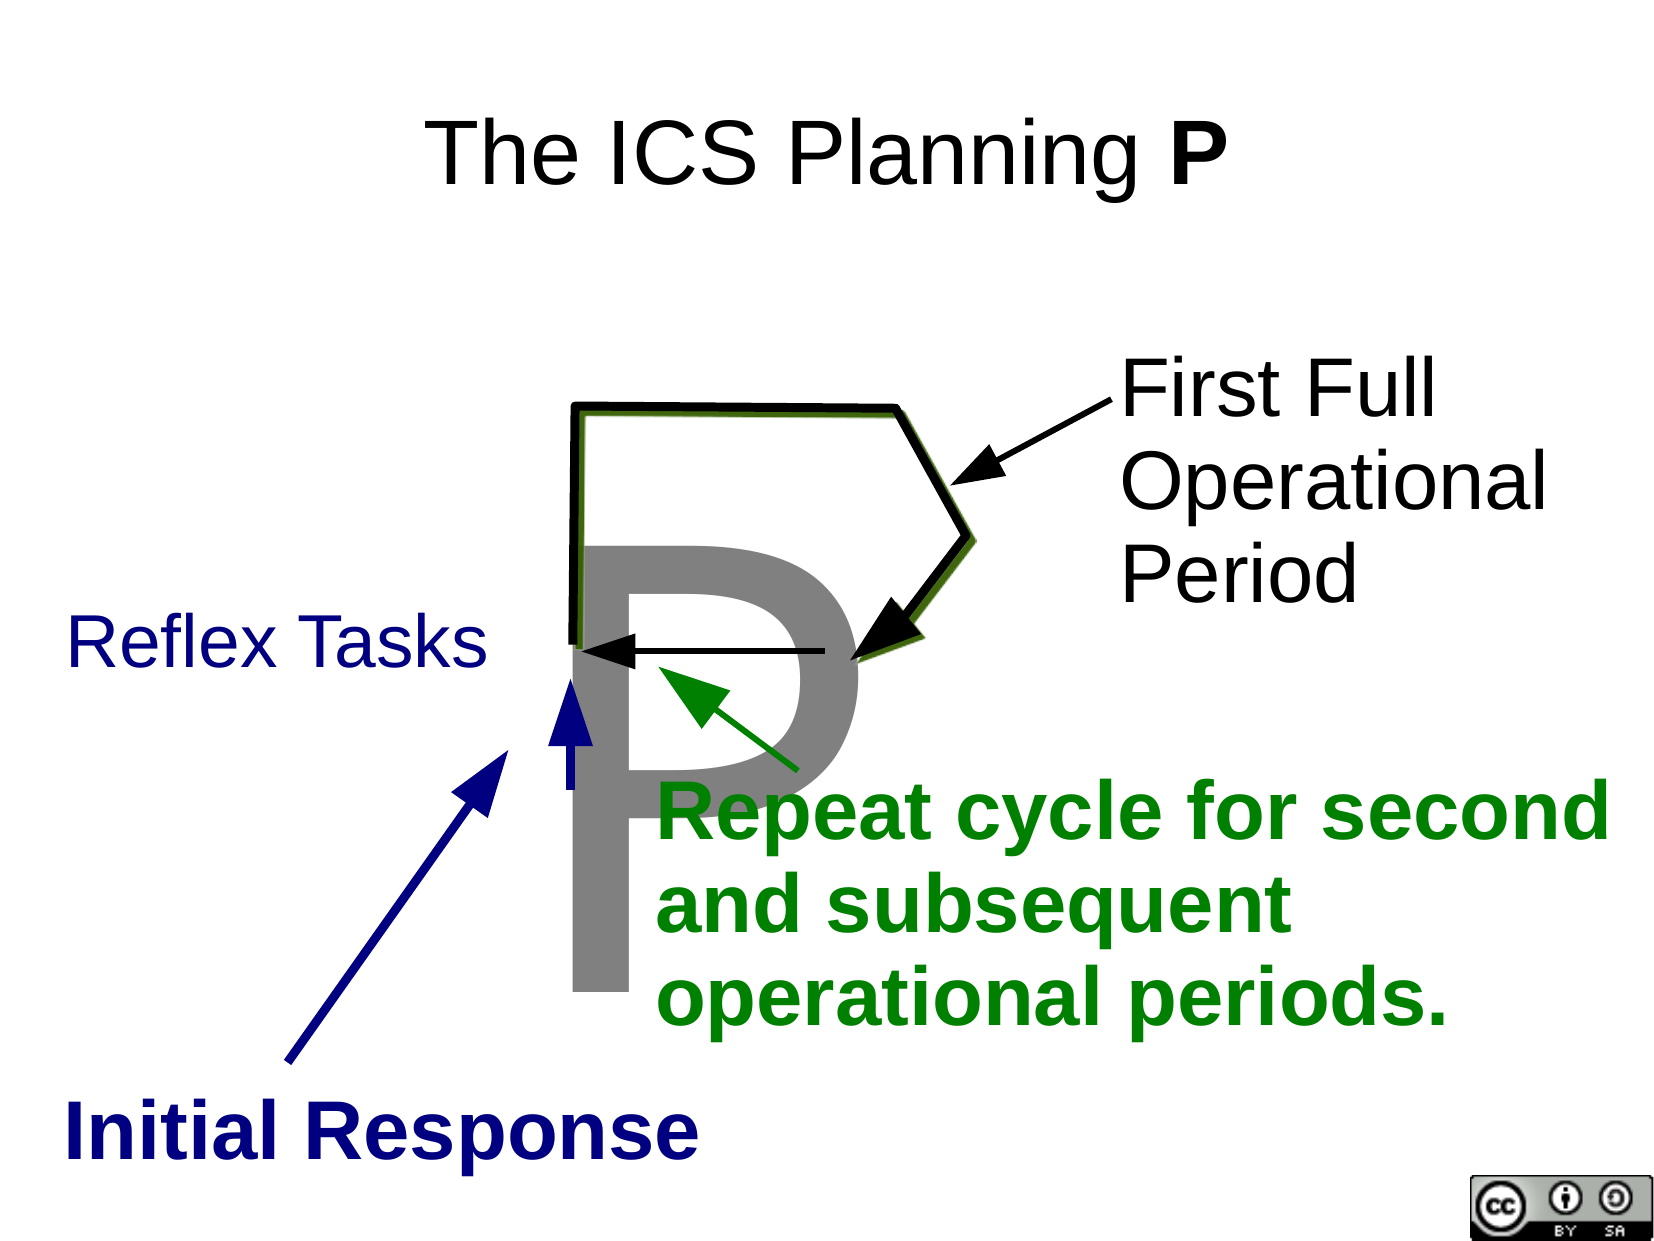

# The ICS Planning P
First Full
Operational
Period
P
Reflex Tasks
Repeat cycle for second
and subsequent
operational periods.
Initial Response